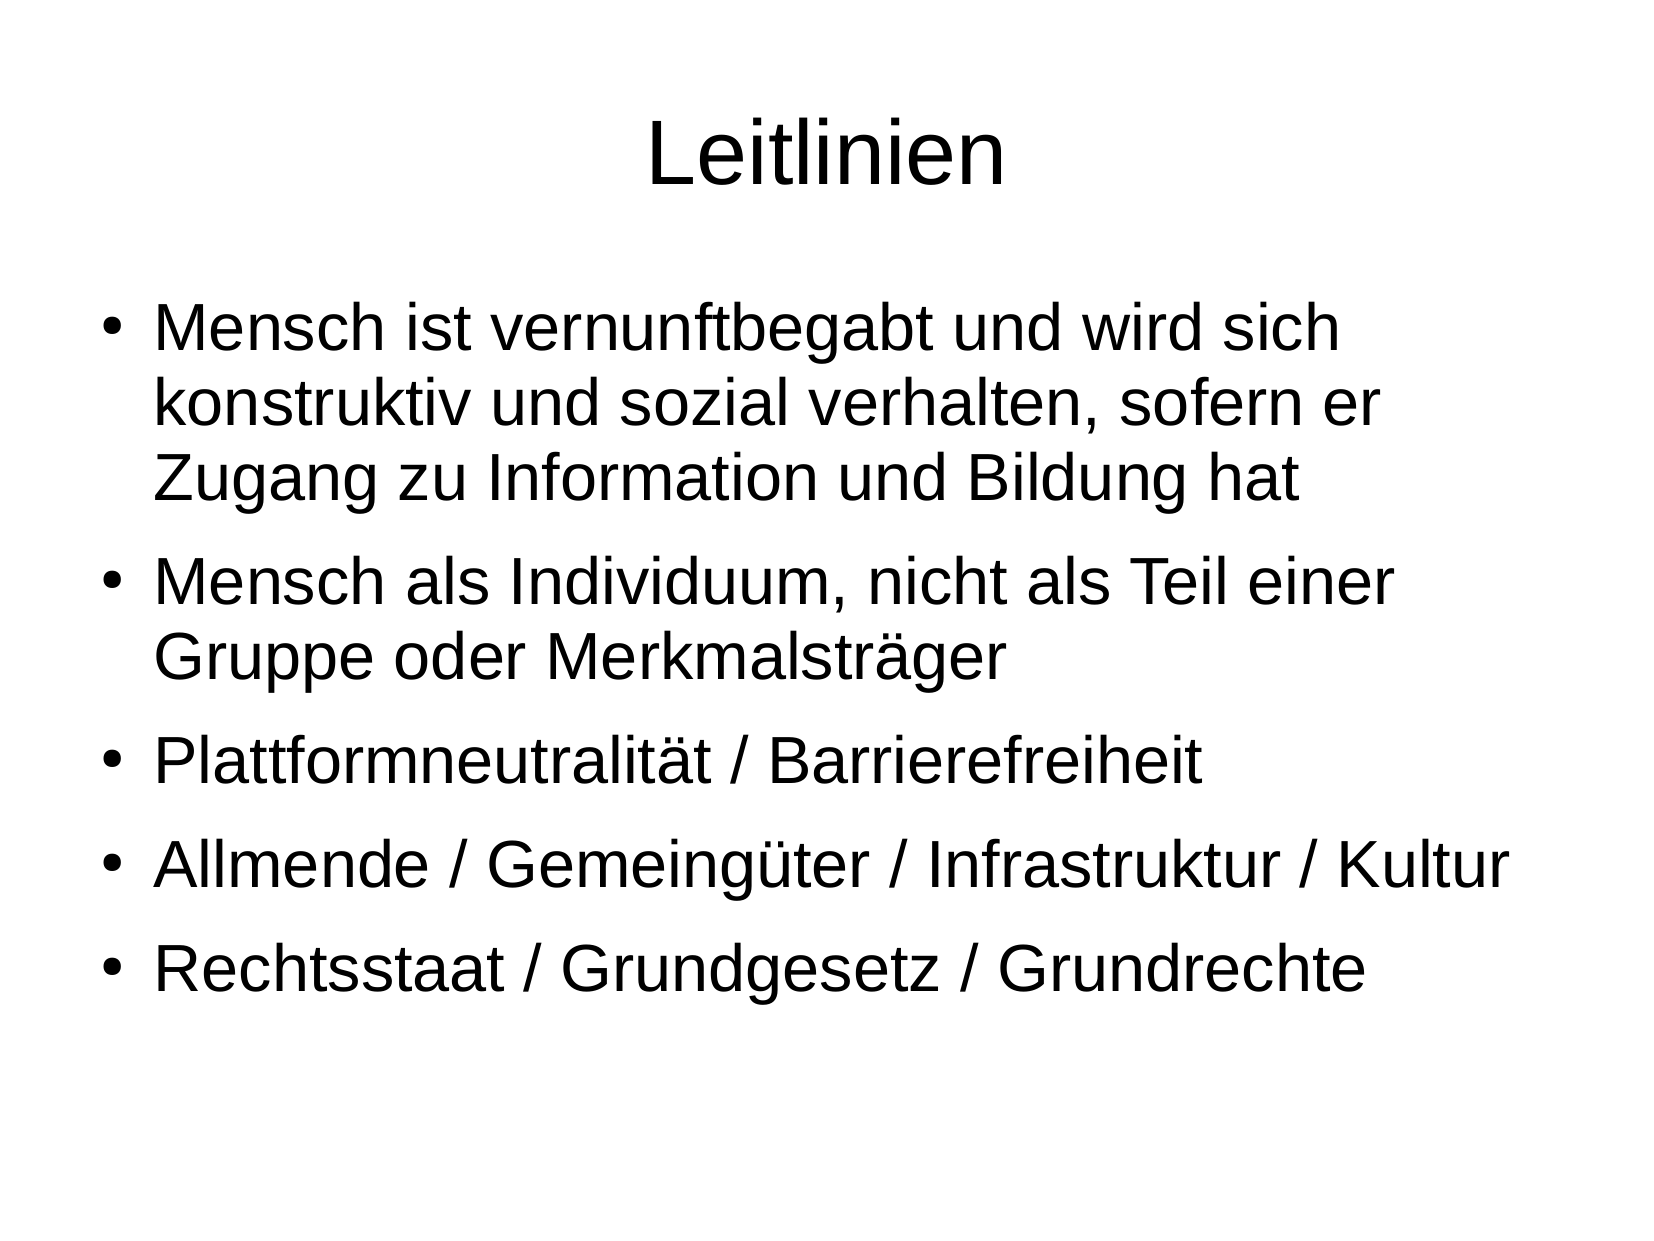

# Leitlinien
Mensch ist vernunftbegabt und wird sich konstruktiv und sozial verhalten, sofern er Zugang zu Information und Bildung hat
Mensch als Individuum, nicht als Teil einer Gruppe oder Merkmalsträger
Plattformneutralität / Barrierefreiheit
Allmende / Gemeingüter / Infrastruktur / Kultur
Rechtsstaat / Grundgesetz / Grundrechte